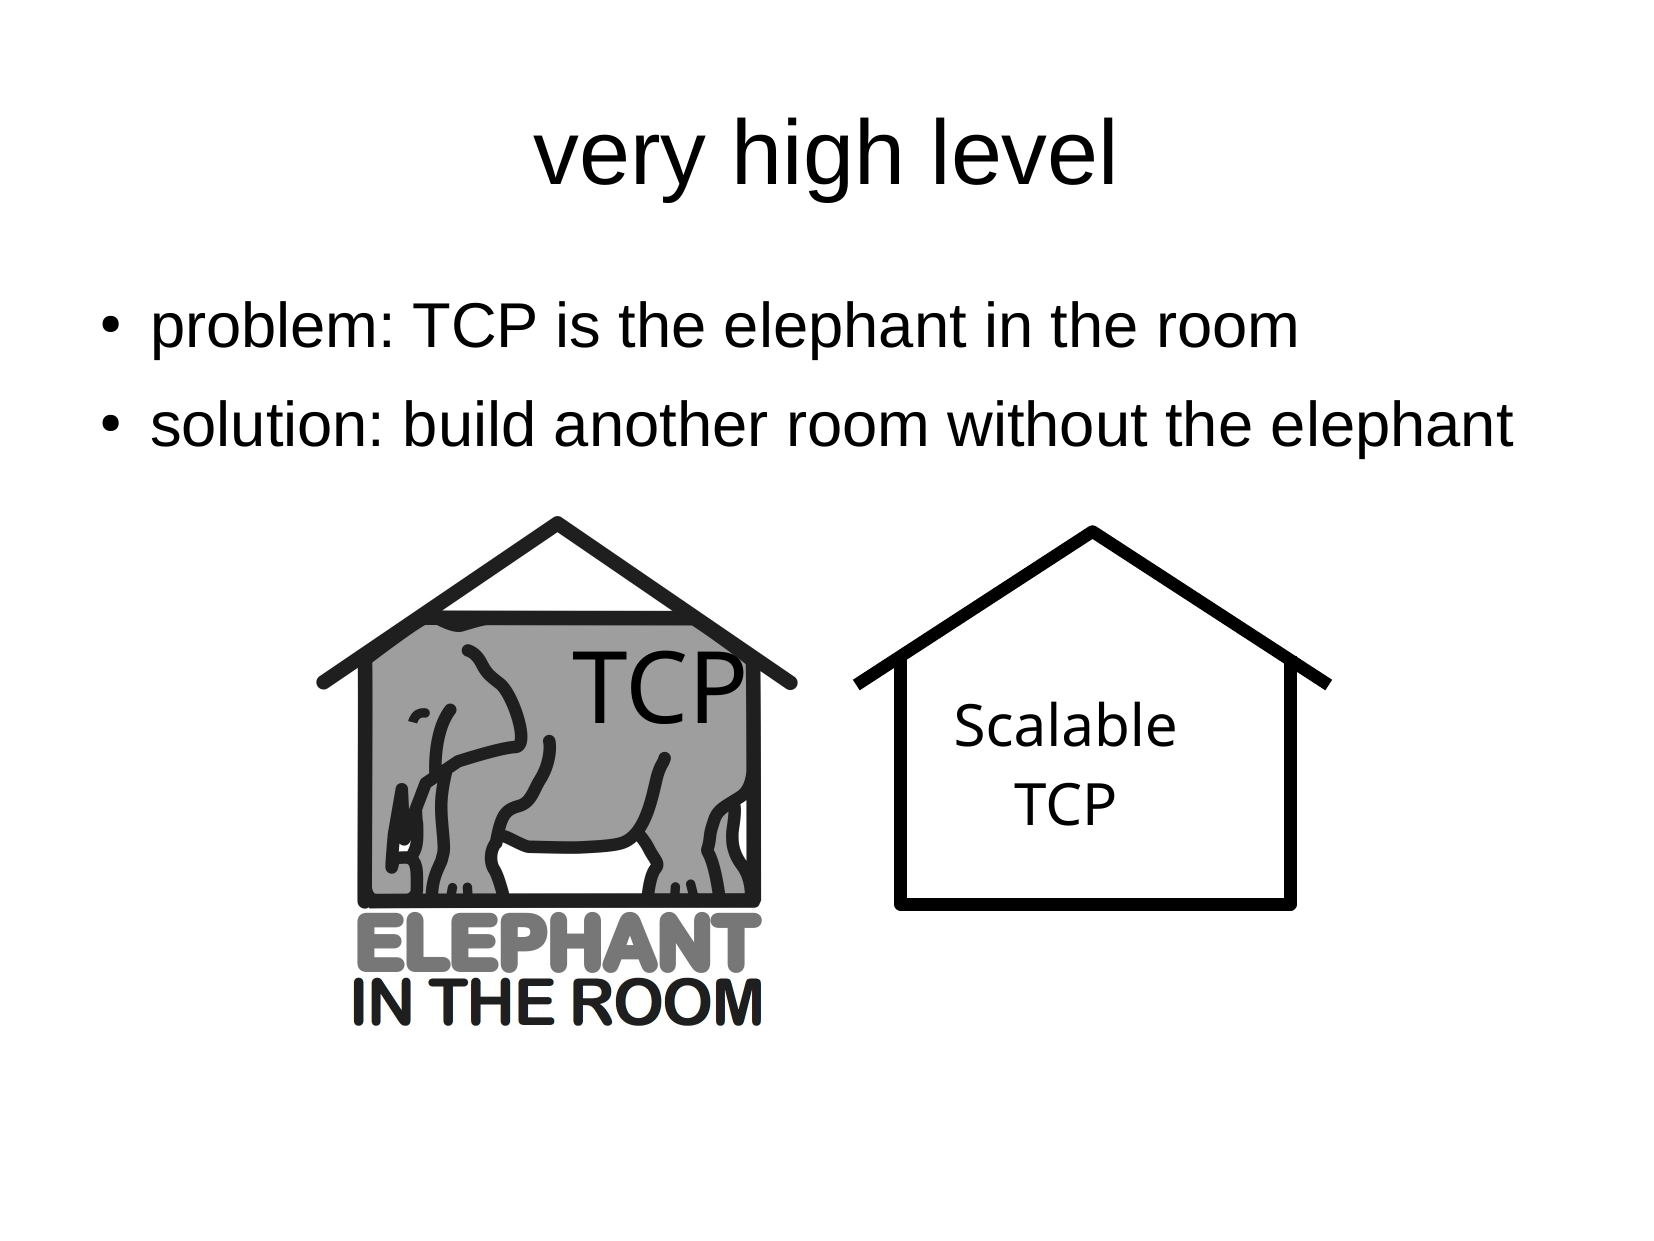

# very high level
problem: TCP is the elephant in the room
solution: build another room without the elephant
TCP
Scalable
TCP